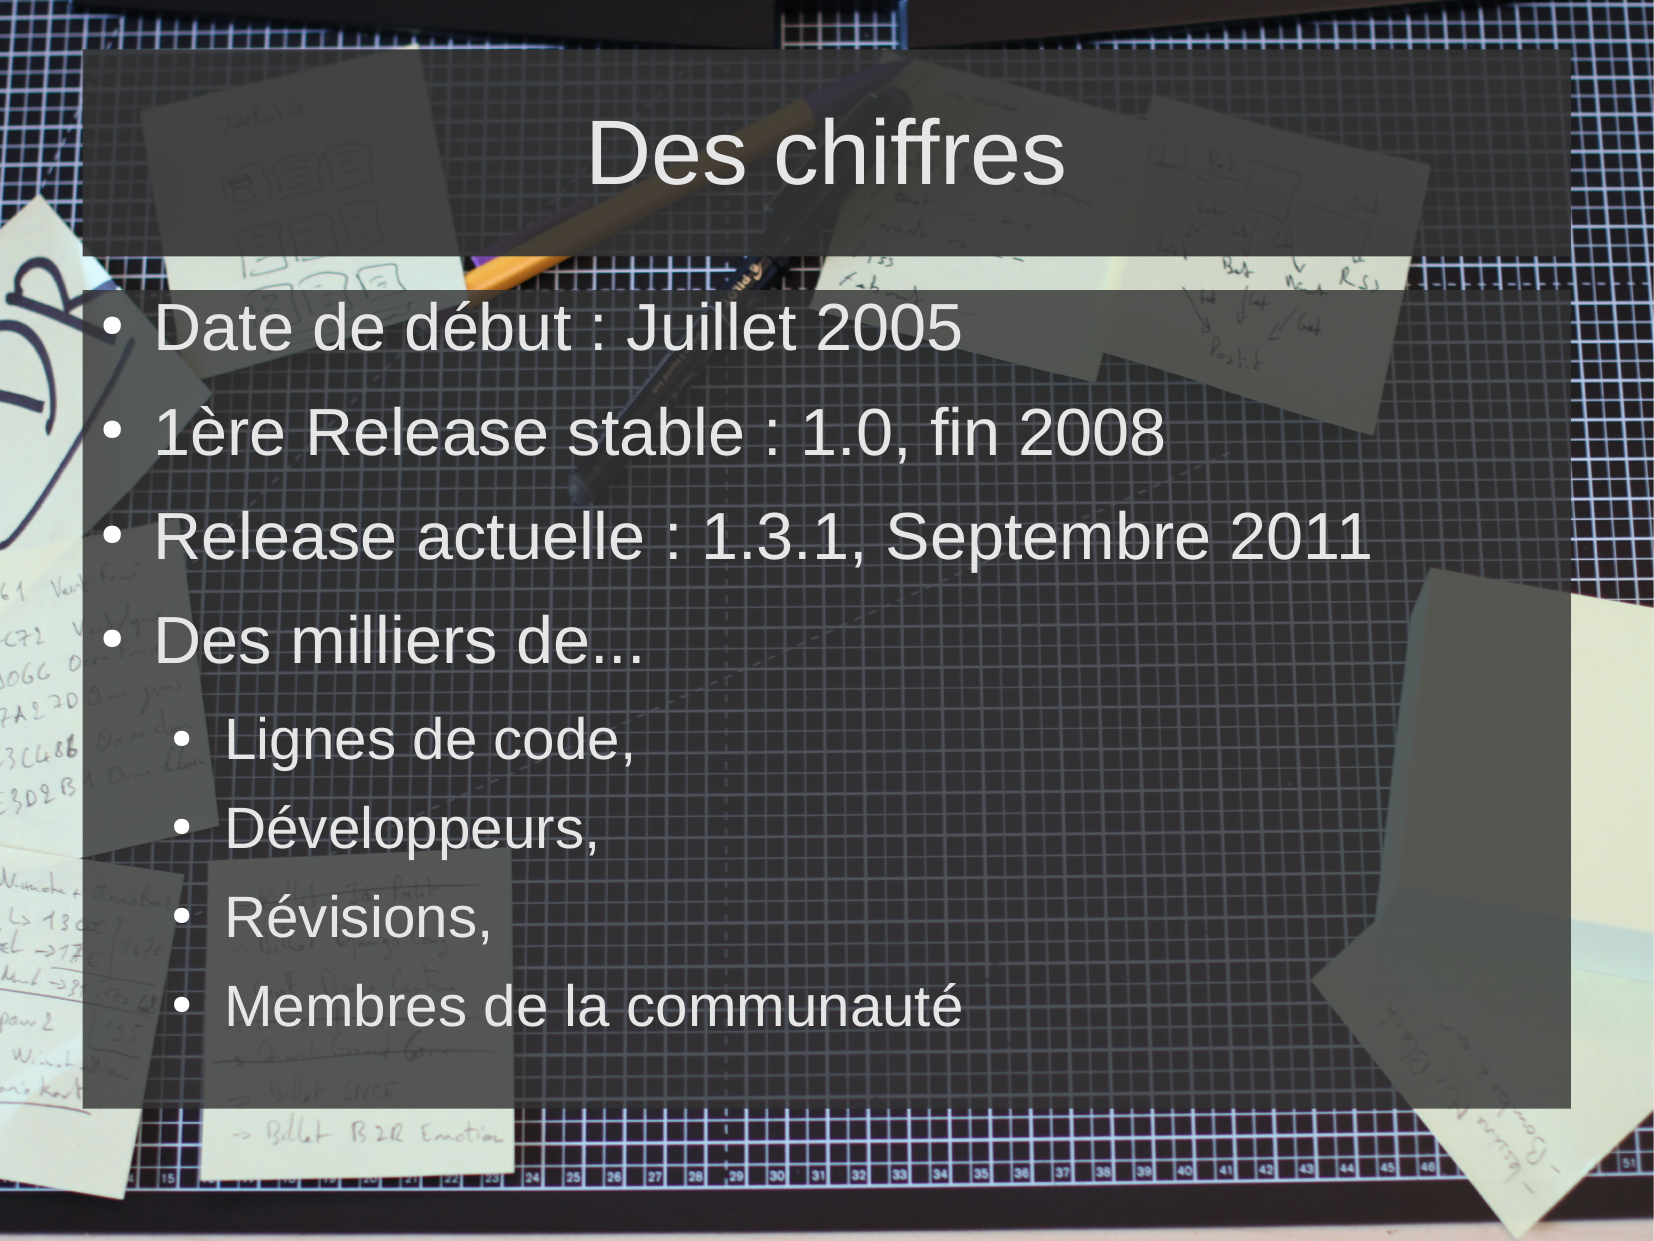

# Des chiffres
Date de début : Juillet 2005
1ère Release stable : 1.0, fin 2008
Release actuelle : 1.3.1, Septembre 2011
Des milliers de...
Lignes de code,
Développeurs,
Révisions,
Membres de la communauté